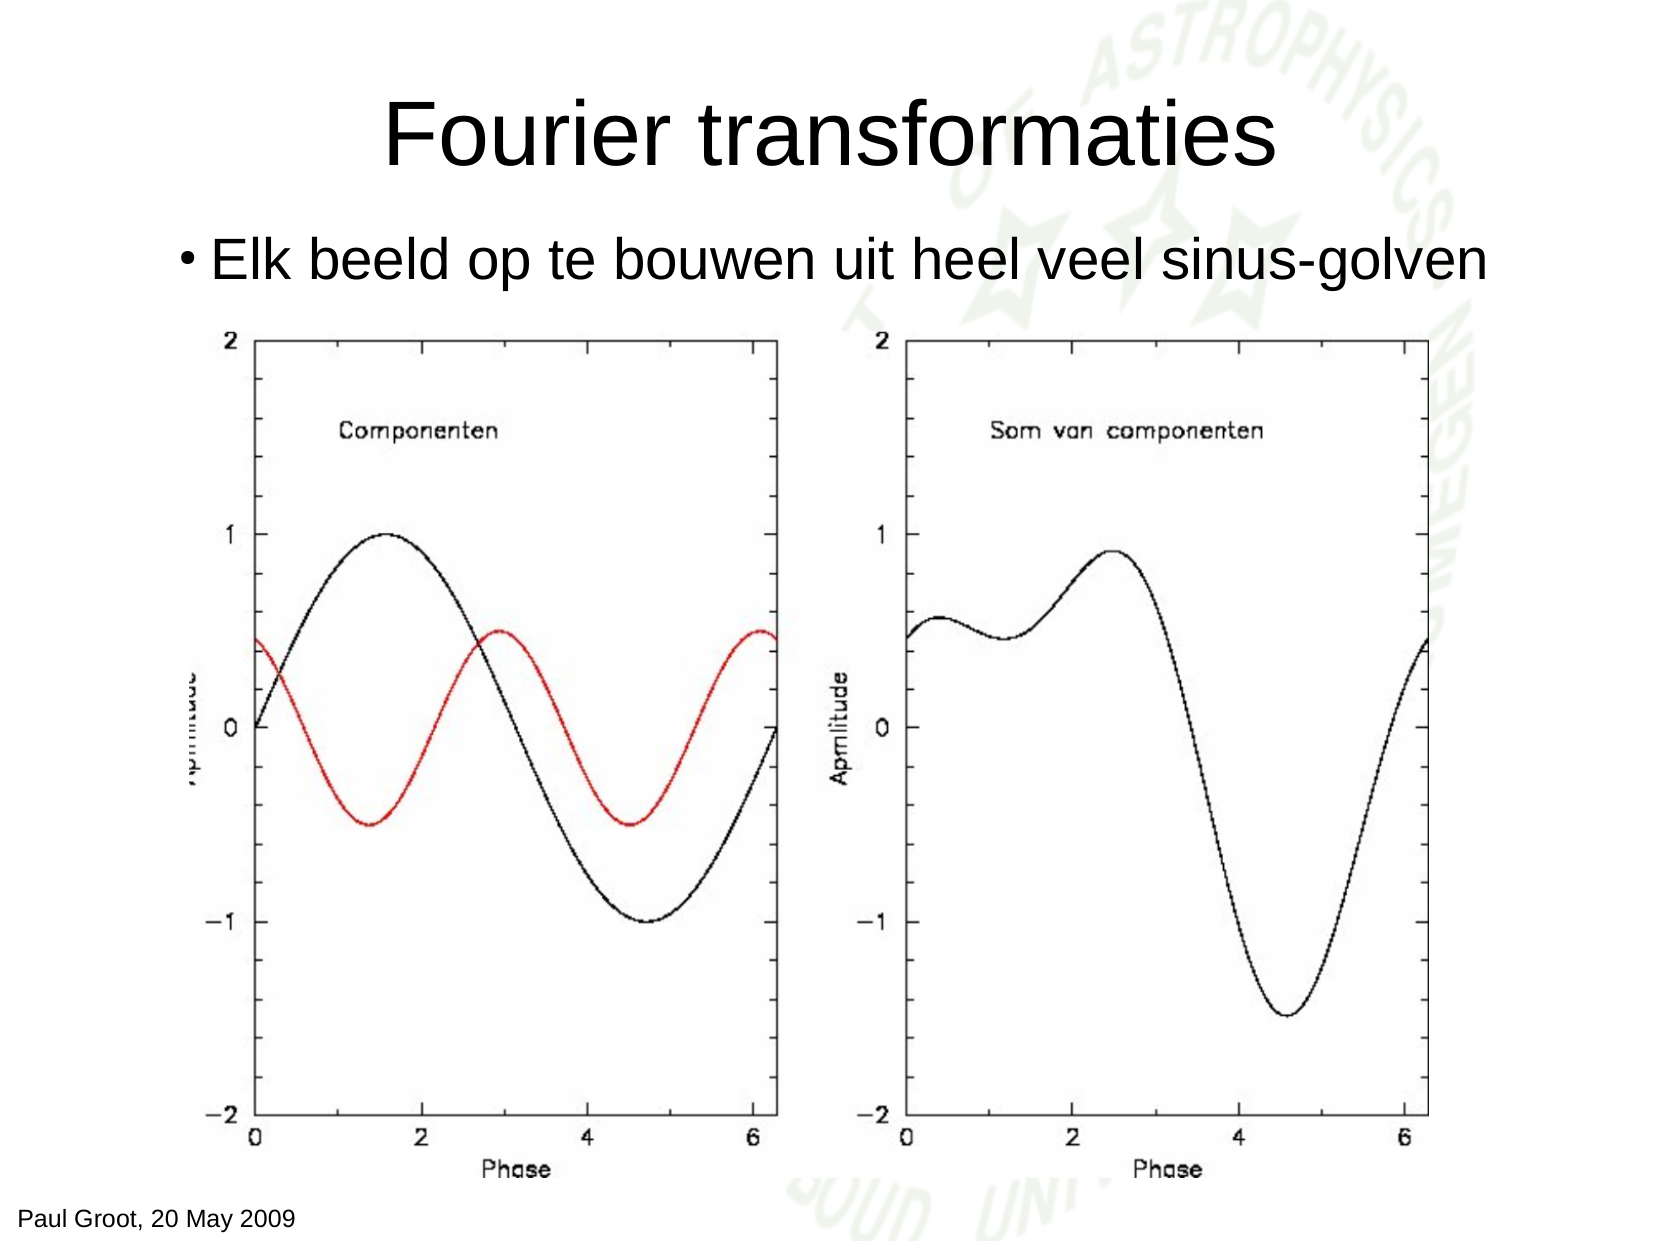

# Fourier transformaties
 Elk beeld op te bouwen uit heel veel sinus-golven
Paul Groot, 20 May 2009